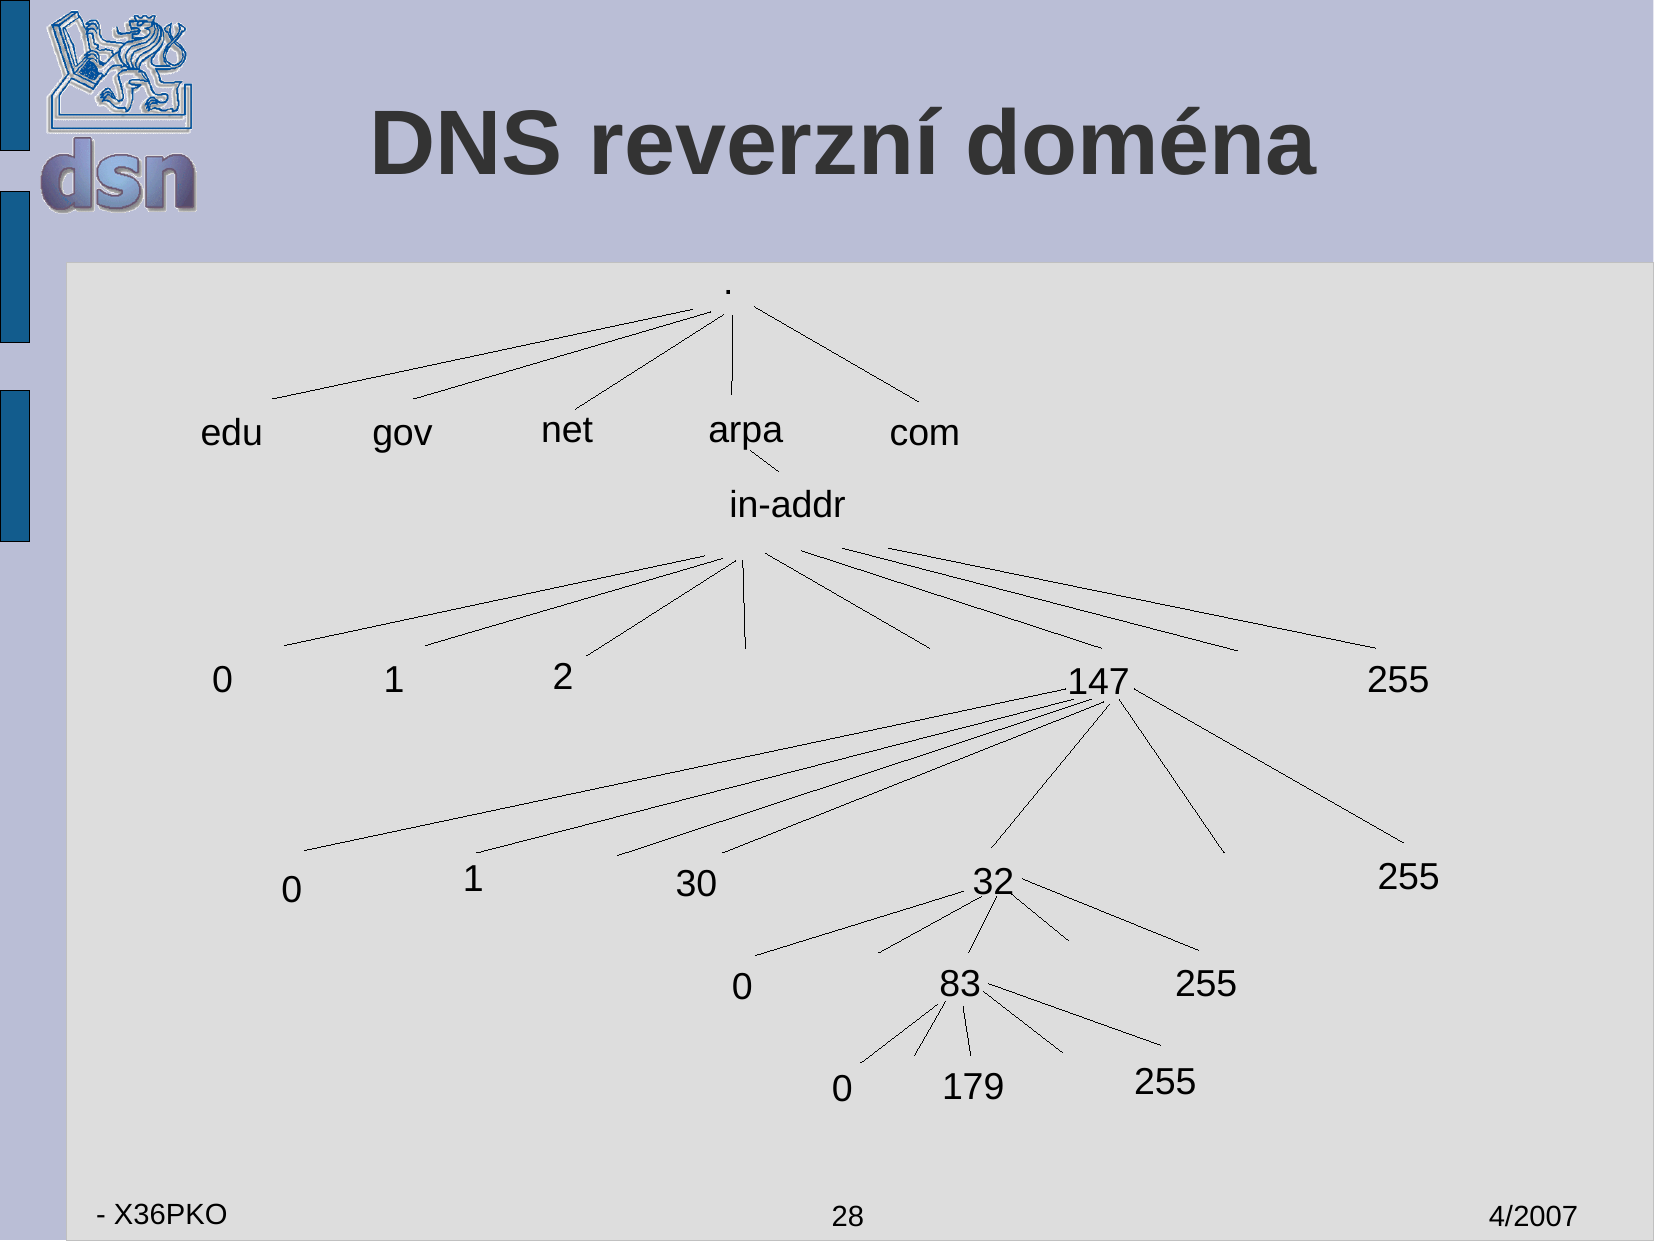

# DNS reverzní doména
.
arpa
net
edu
gov
com
in-addr
2
0
1
255
147
255
1
32
30
0
83
255
0
255
179
0